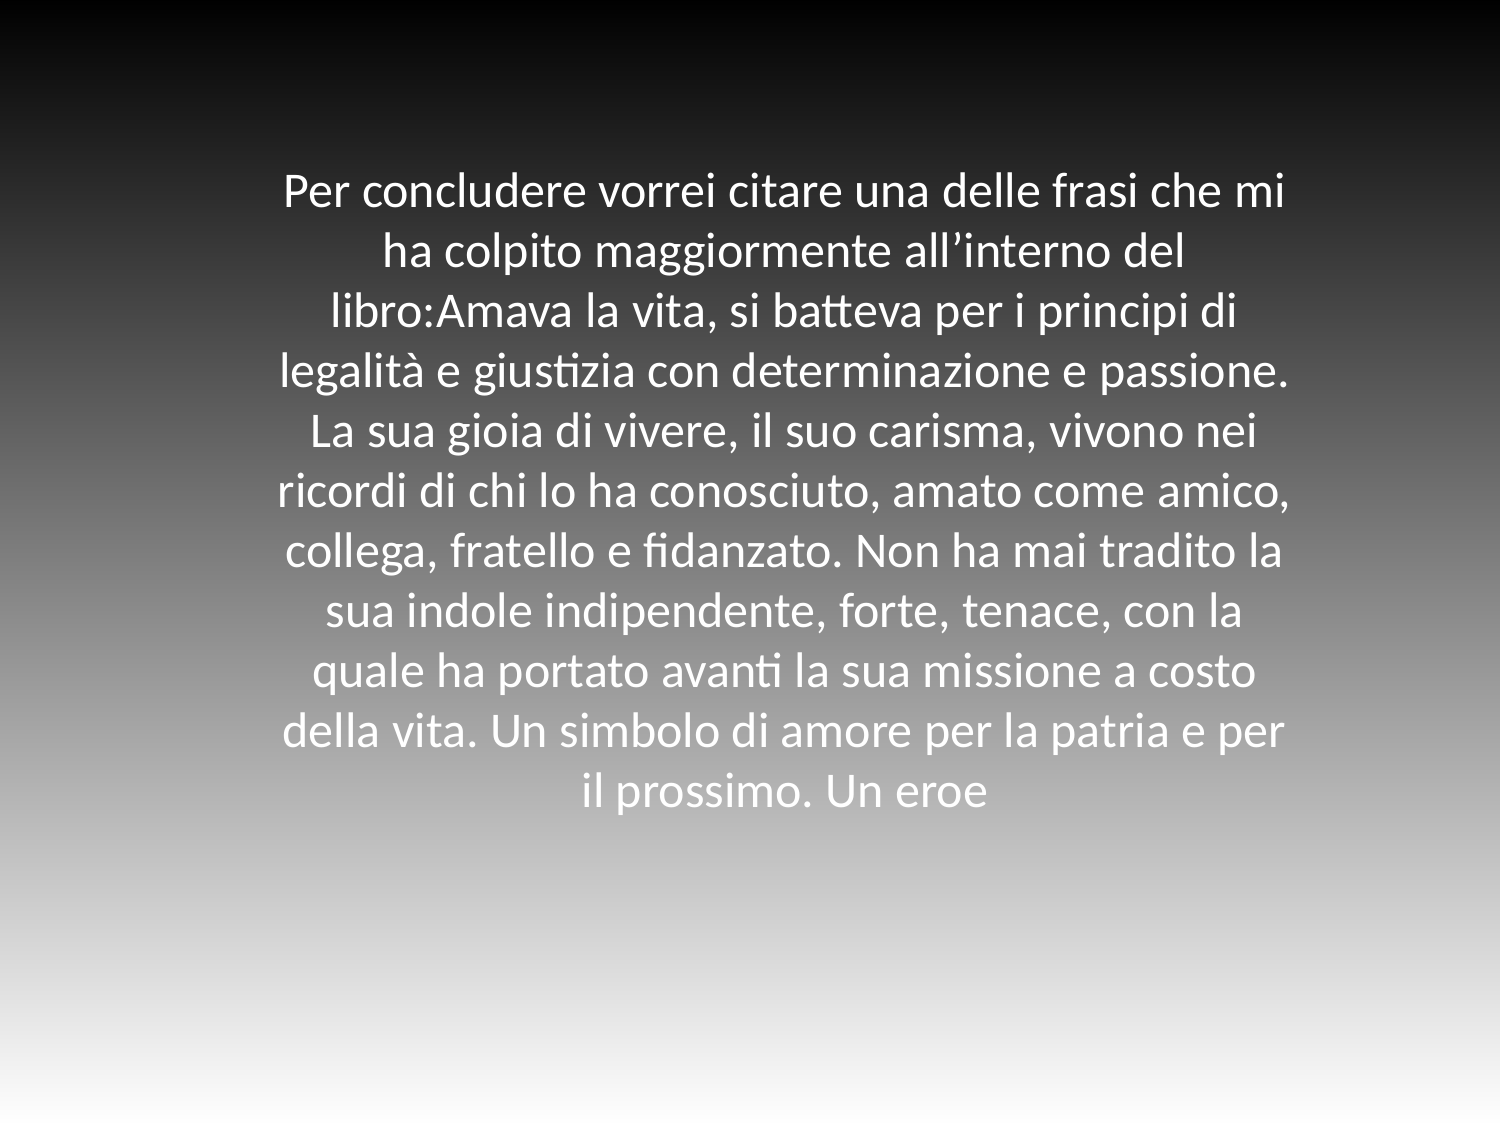

# Per concludere vorrei citare una delle frasi che mi ha colpito maggiormente all’interno del libro:Amava la vita, si batteva per i principi di legalità e giustizia con determinazione e passione. La sua gioia di vivere, il suo carisma, vivono nei ricordi di chi lo ha conosciuto, amato come amico, collega, fratello e fidanzato. Non ha mai tradito la sua indole indipendente, forte, tenace, con la quale ha portato avanti la sua missione a costo della vita. Un simbolo di amore per la patria e per il prossimo. Un eroe